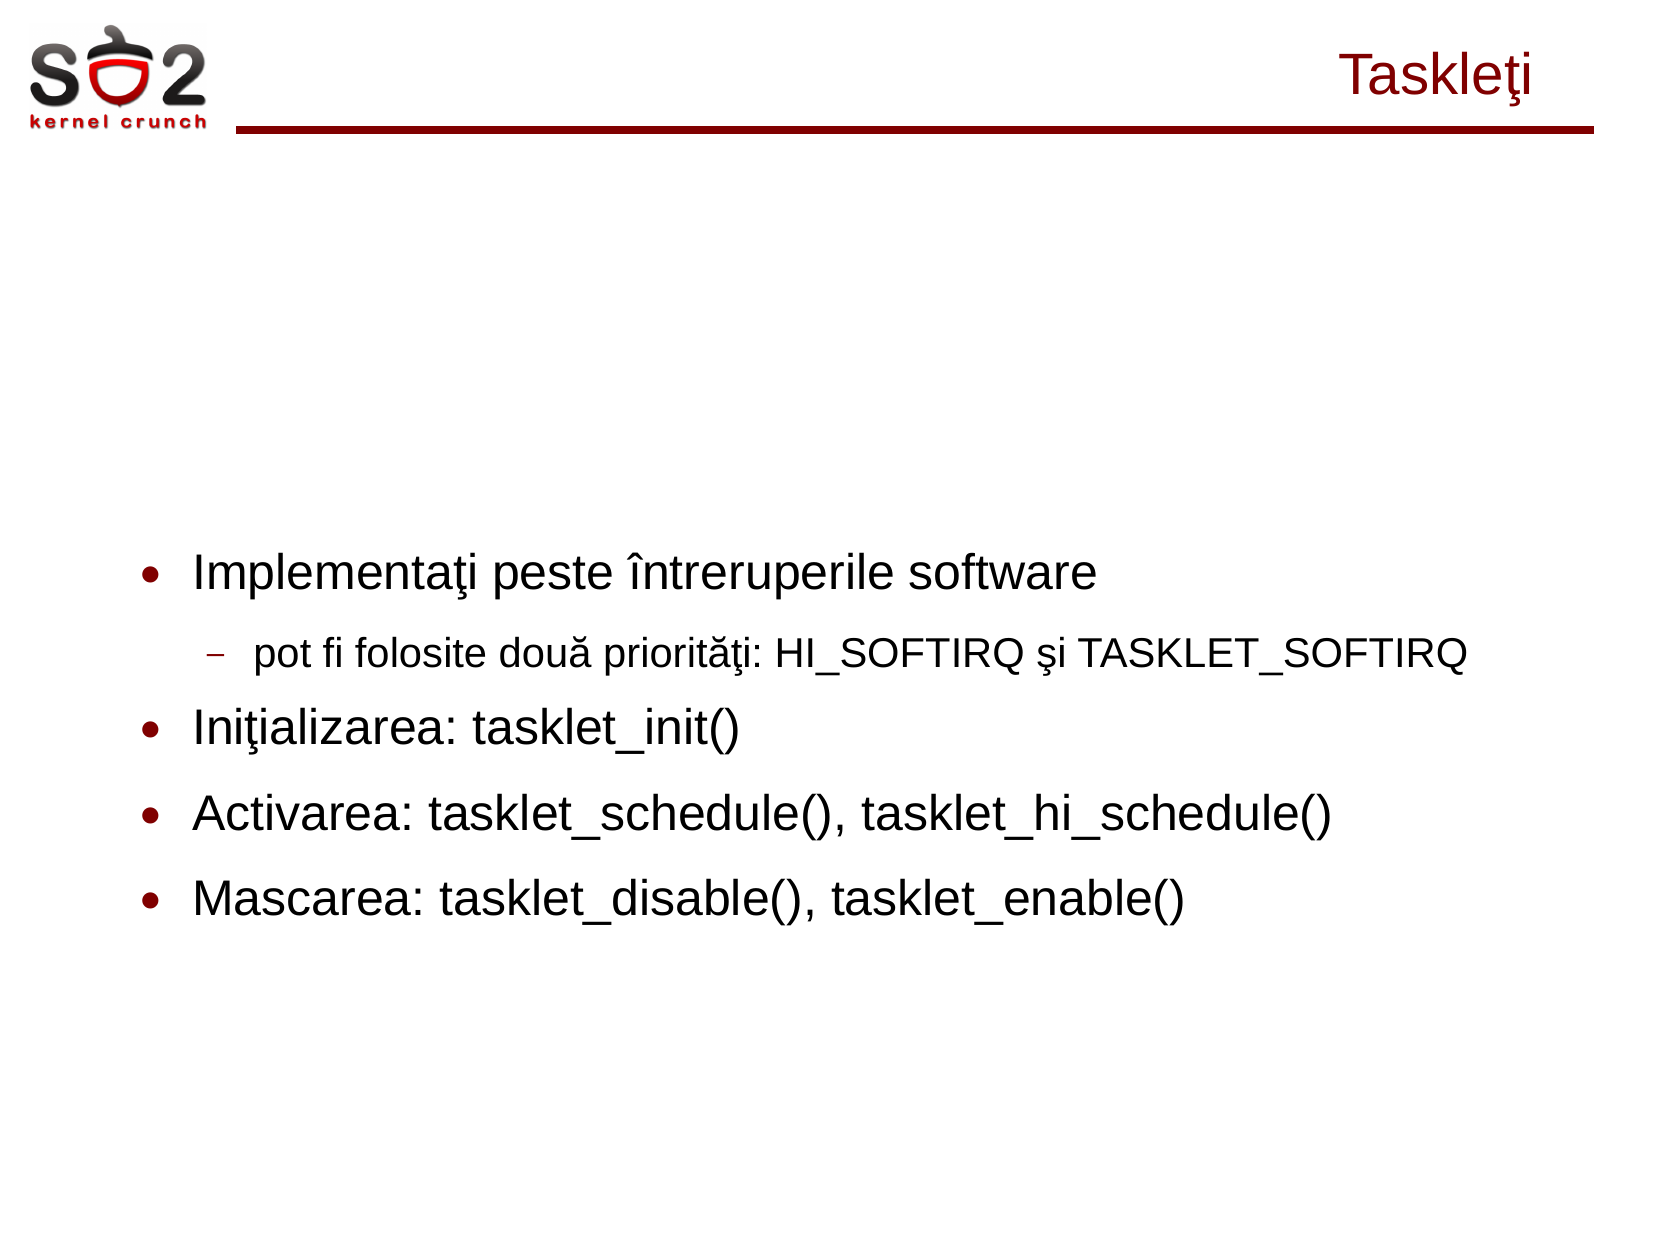

# Taskleţi
Implementaţi peste întreruperile software
pot fi folosite două priorităţi: HI_SOFTIRQ şi TASKLET_SOFTIRQ
Iniţializarea: tasklet_init()
Activarea: tasklet_schedule(), tasklet_hi_schedule()
Mascarea: tasklet_disable(), tasklet_enable()